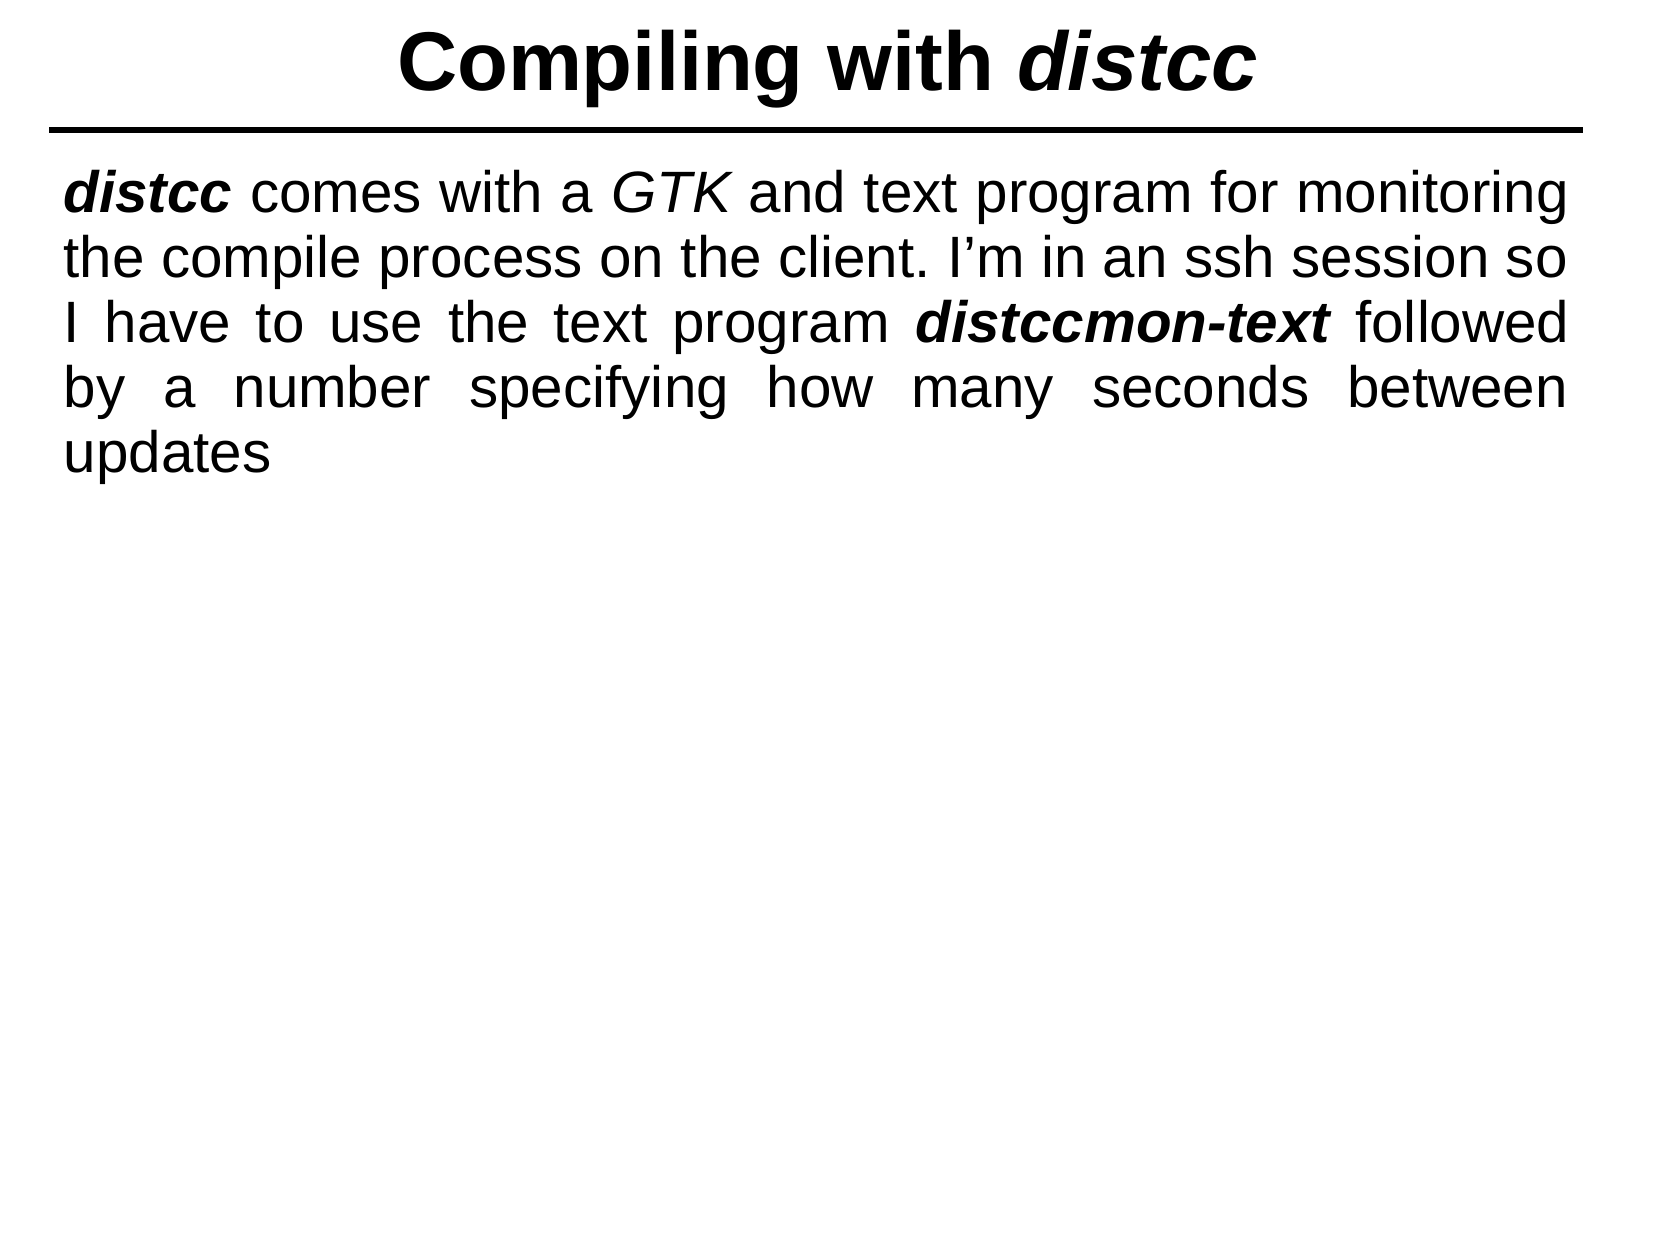

Compiling with distcc
distcc comes with a GTK and text program for monitoring the compile process on the client. I’m in an ssh session so I have to use the text program distccmon-text followed by a number specifying how many seconds between updates